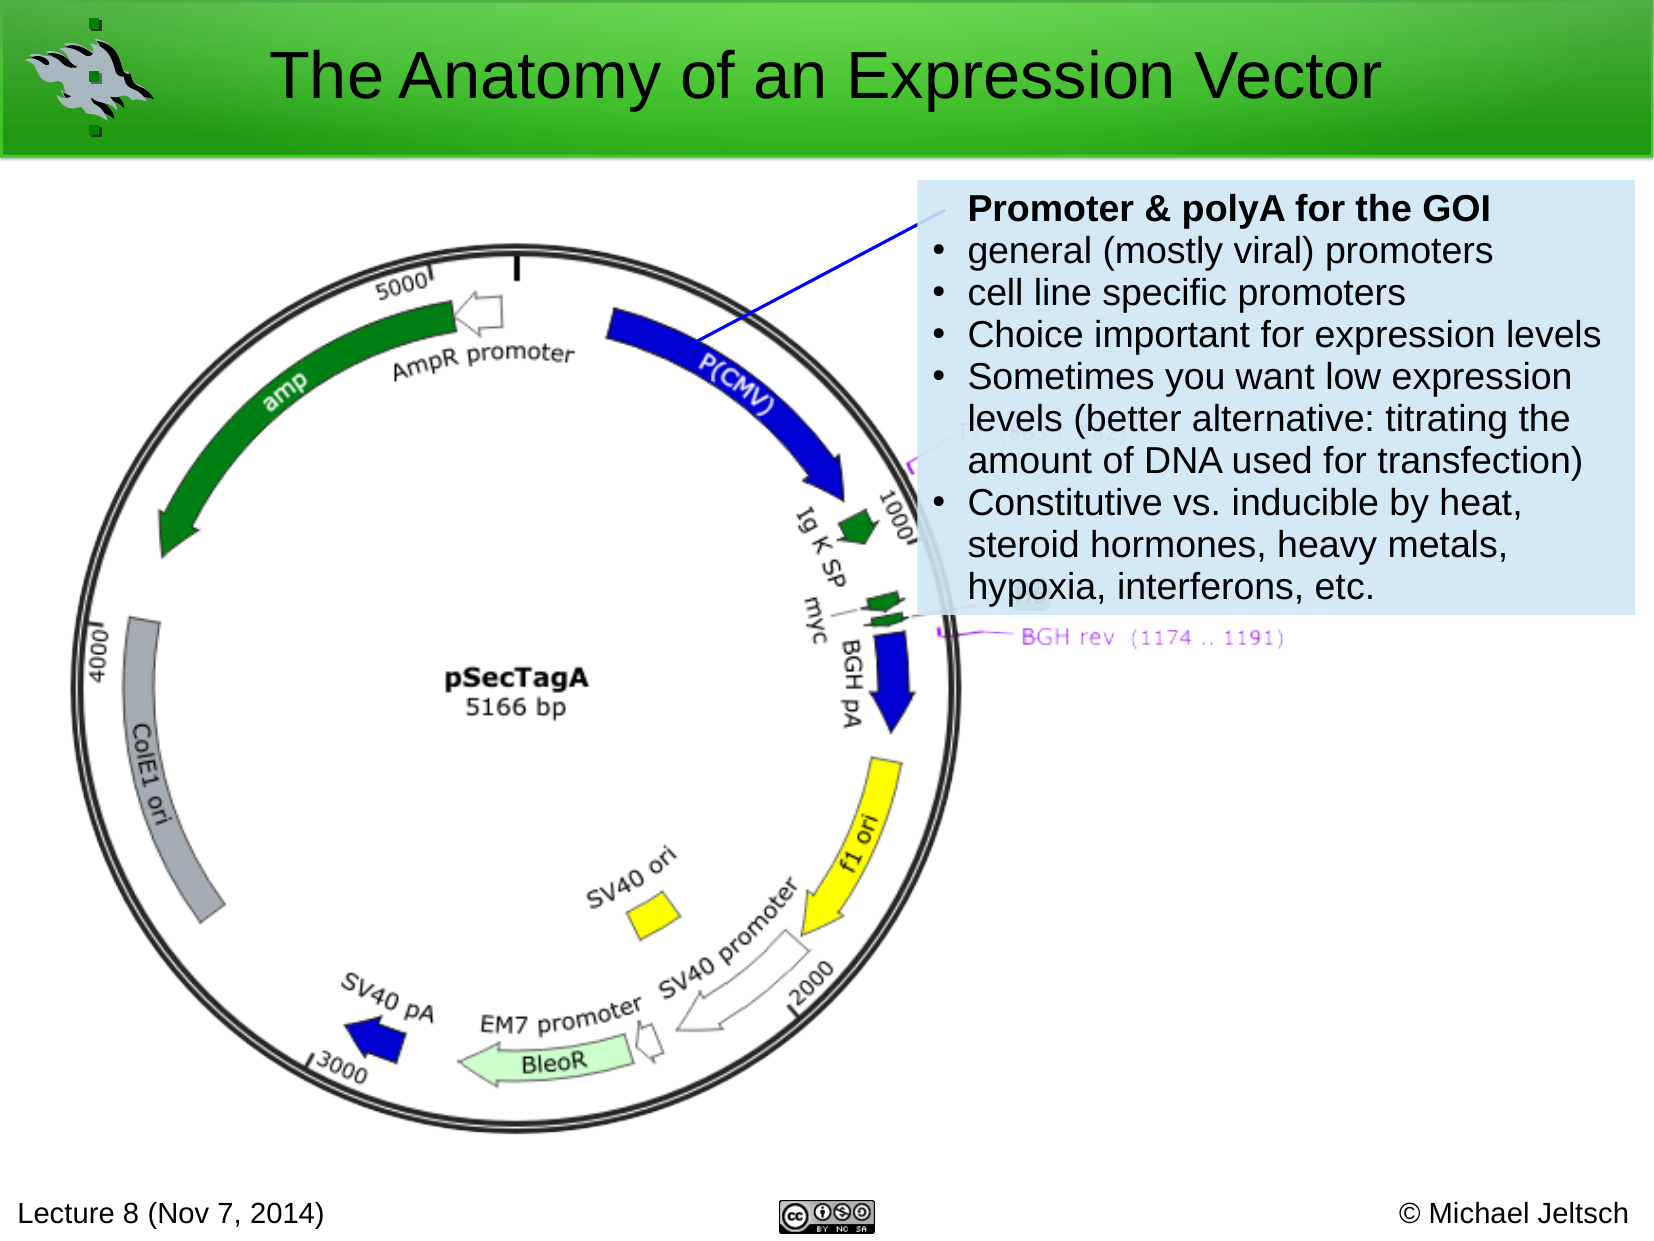

# The Anatomy of an Expression Vector
Promoter & polyA for the GOI
general (mostly viral) promoters
cell line specific promoters
Choice important for expression levels
Sometimes you want low expression
levels (better alternative: titrating the amount of DNA used for transfection)
Constitutive vs. inducible by heat, steroid hormones, heavy metals, hypoxia, interferons, etc.